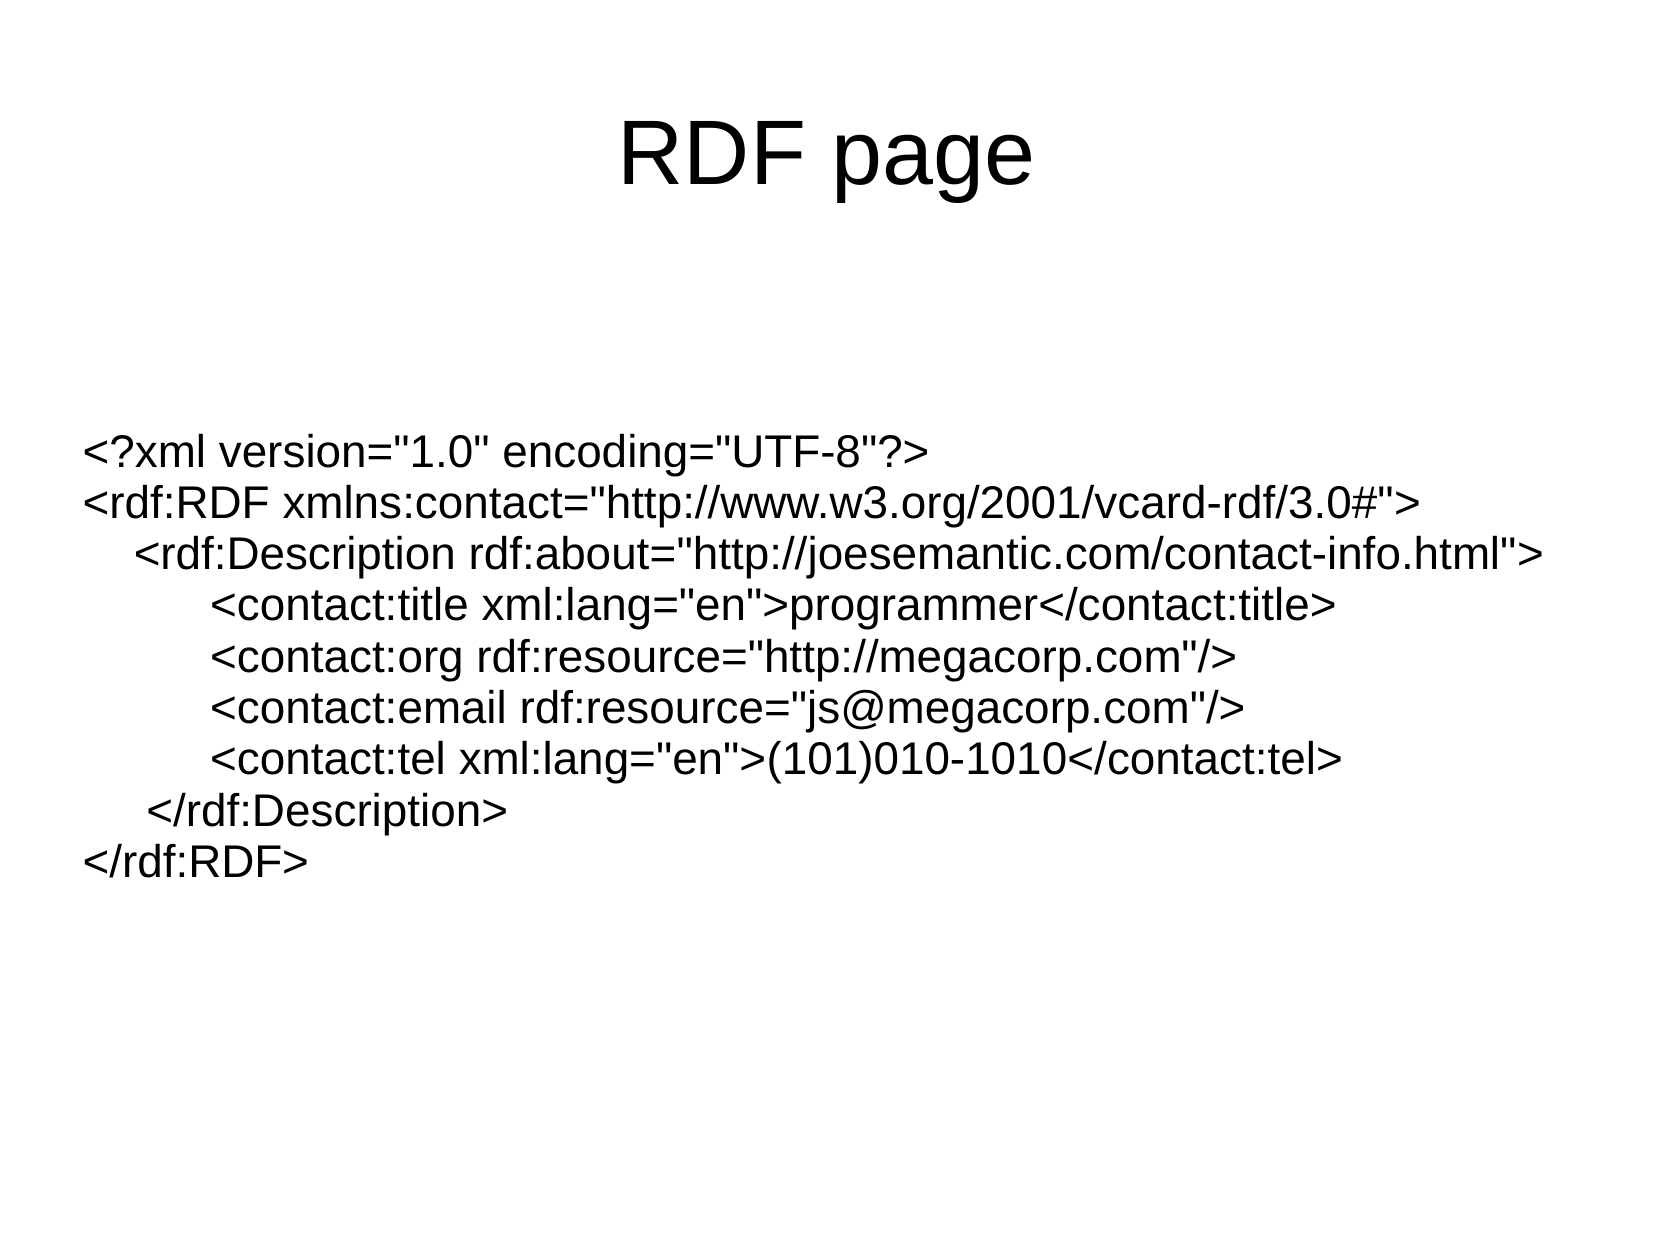

# RDF page
<?xml version="1.0" encoding="UTF-8"?>
<rdf:RDF xmlns:contact="http://www.w3.org/2001/vcard-rdf/3.0#">
 <rdf:Description rdf:about="http://joesemantic.com/contact-info.html">
 <contact:title xml:lang="en">programmer</contact:title>
 <contact:org rdf:resource="http://megacorp.com"/>
 <contact:email rdf:resource="js@megacorp.com"/>
 <contact:tel xml:lang="en">(101)010-1010</contact:tel>
 </rdf:Description>
</rdf:RDF>